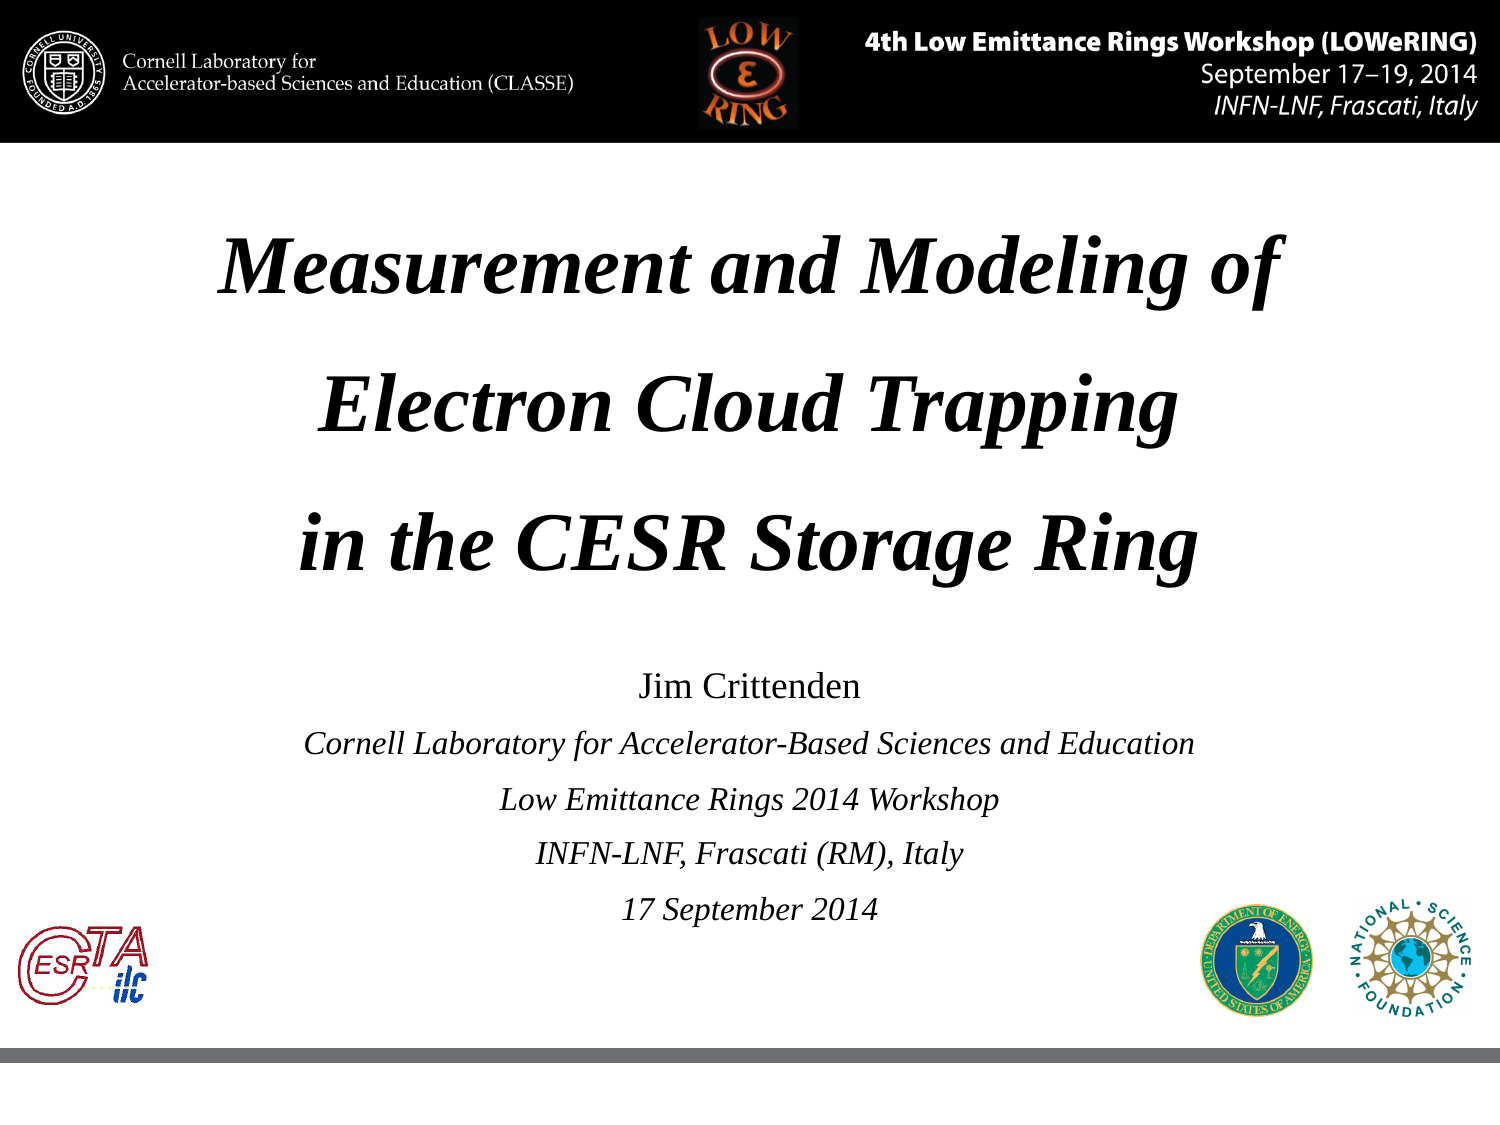

Measurement and Modeling of Electron Cloud Trapping
in the CESR Storage Ring
# Jim Crittenden
Cornell Laboratory for Accelerator-Based Sciences and Education
Low Emittance Rings 2014 Workshop
INFN-LNF, Frascati (RM), Italy
17 September 2014